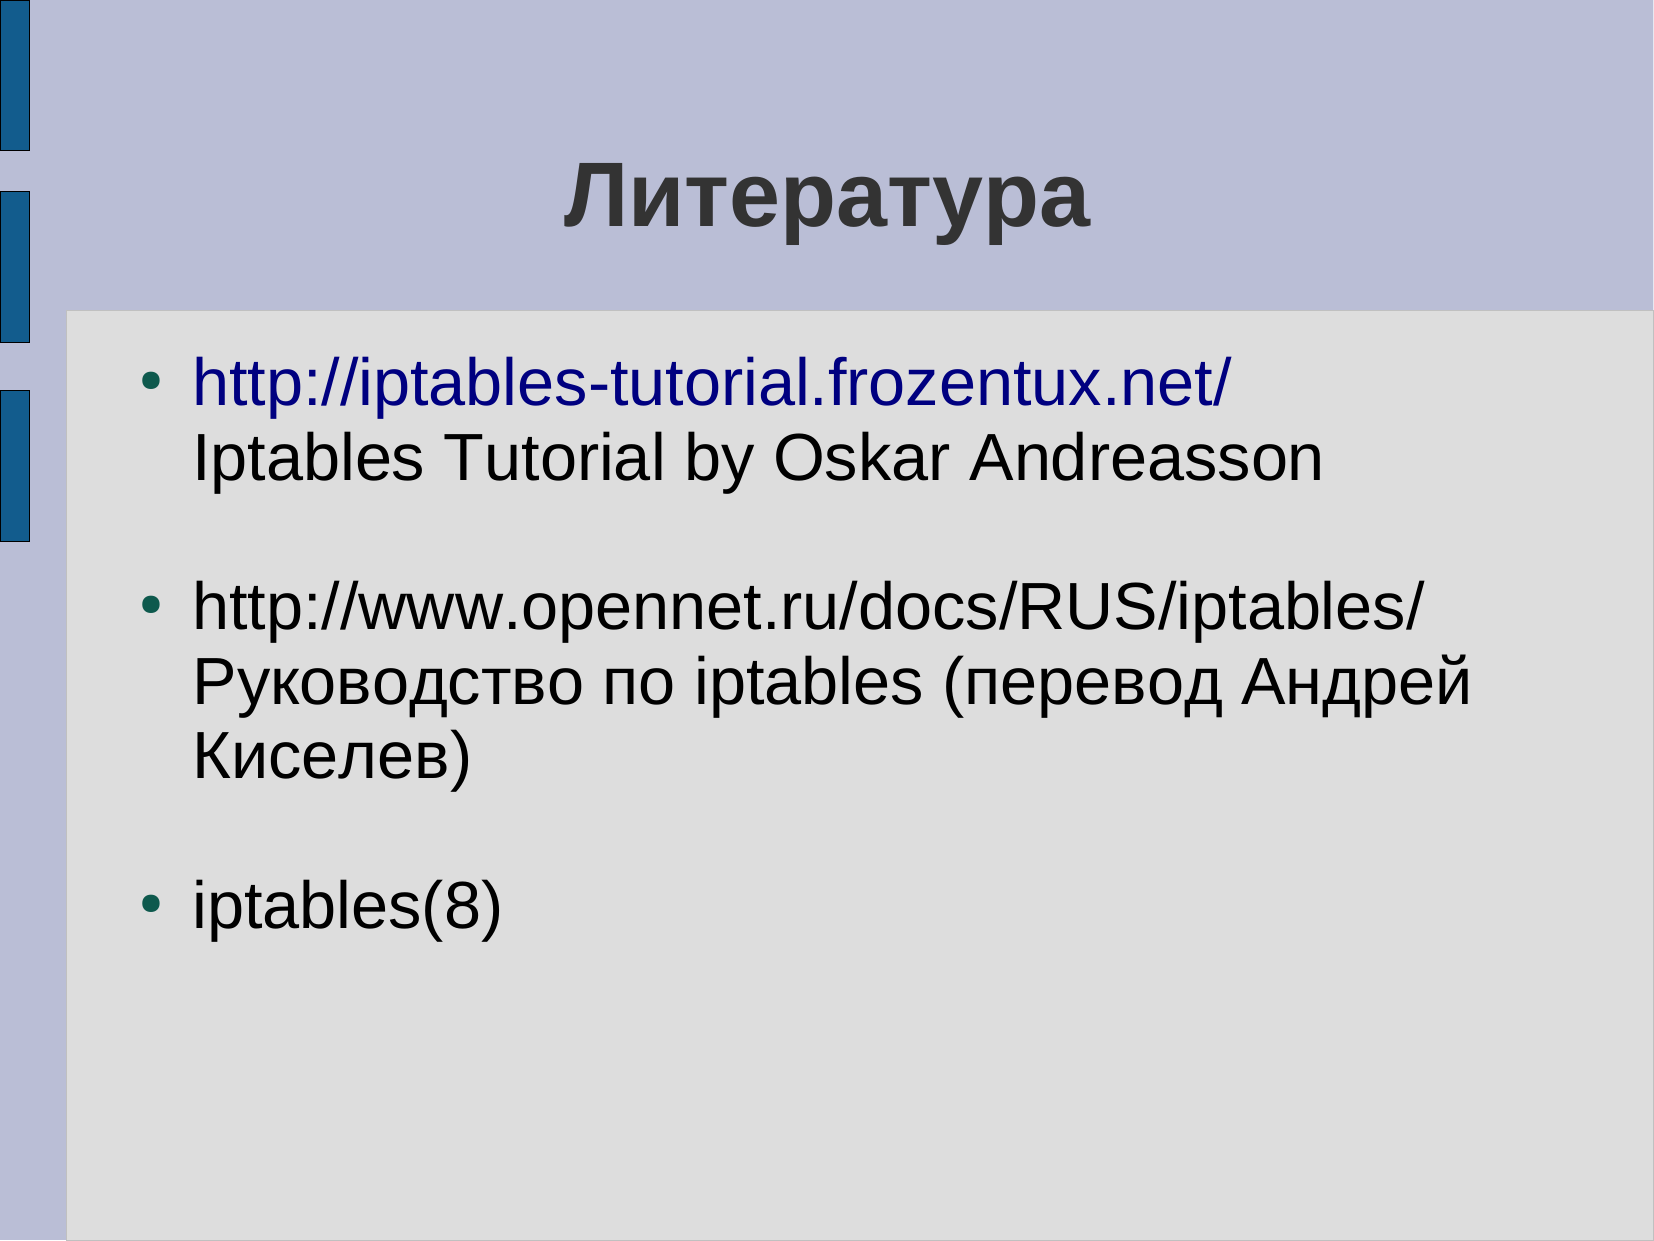

# Литература
http://iptables-tutorial.frozentux.net/
Iptables Tutorial by Oskar Andreasson
http://www.opennet.ru/docs/RUS/iptables/
Руководство по iptables (перевод Андрей Киселев)
iptables(8)